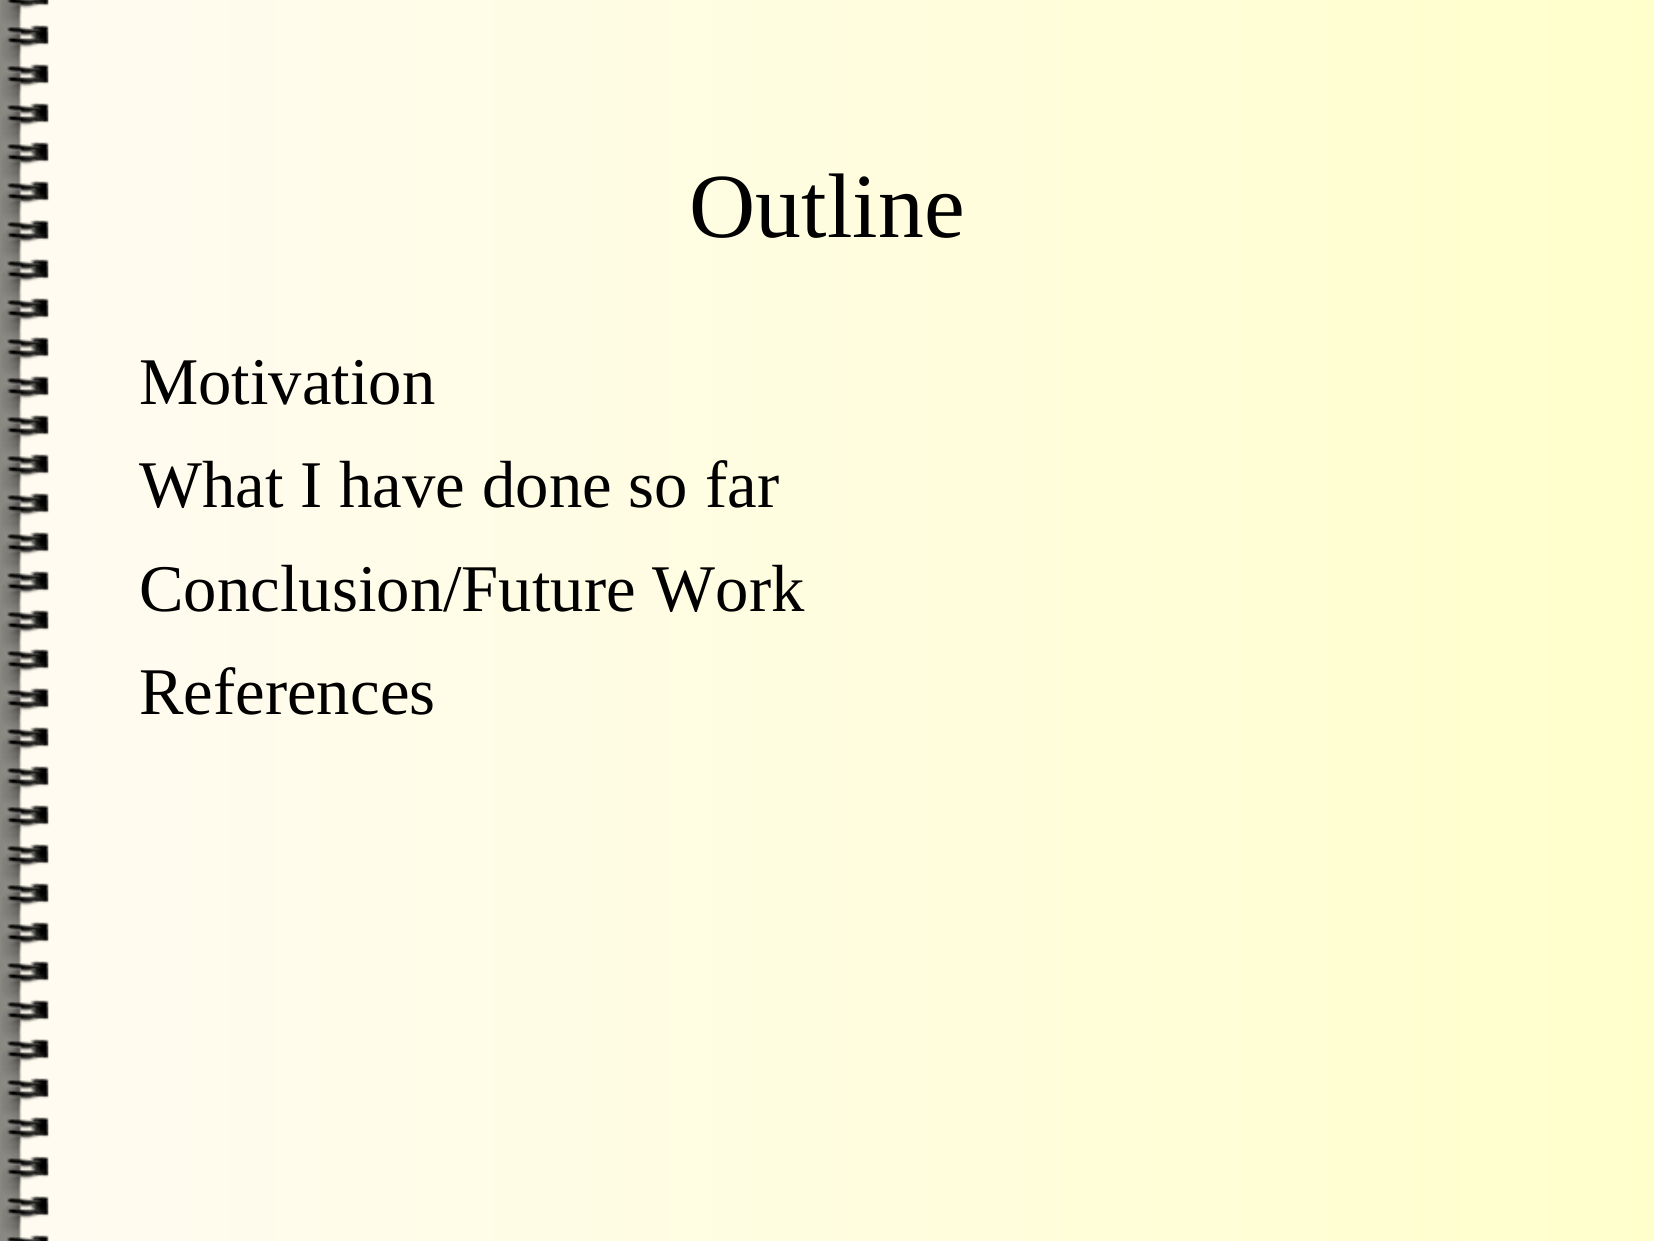

# Outline
Motivation
What I have done so far
Conclusion/Future Work
References